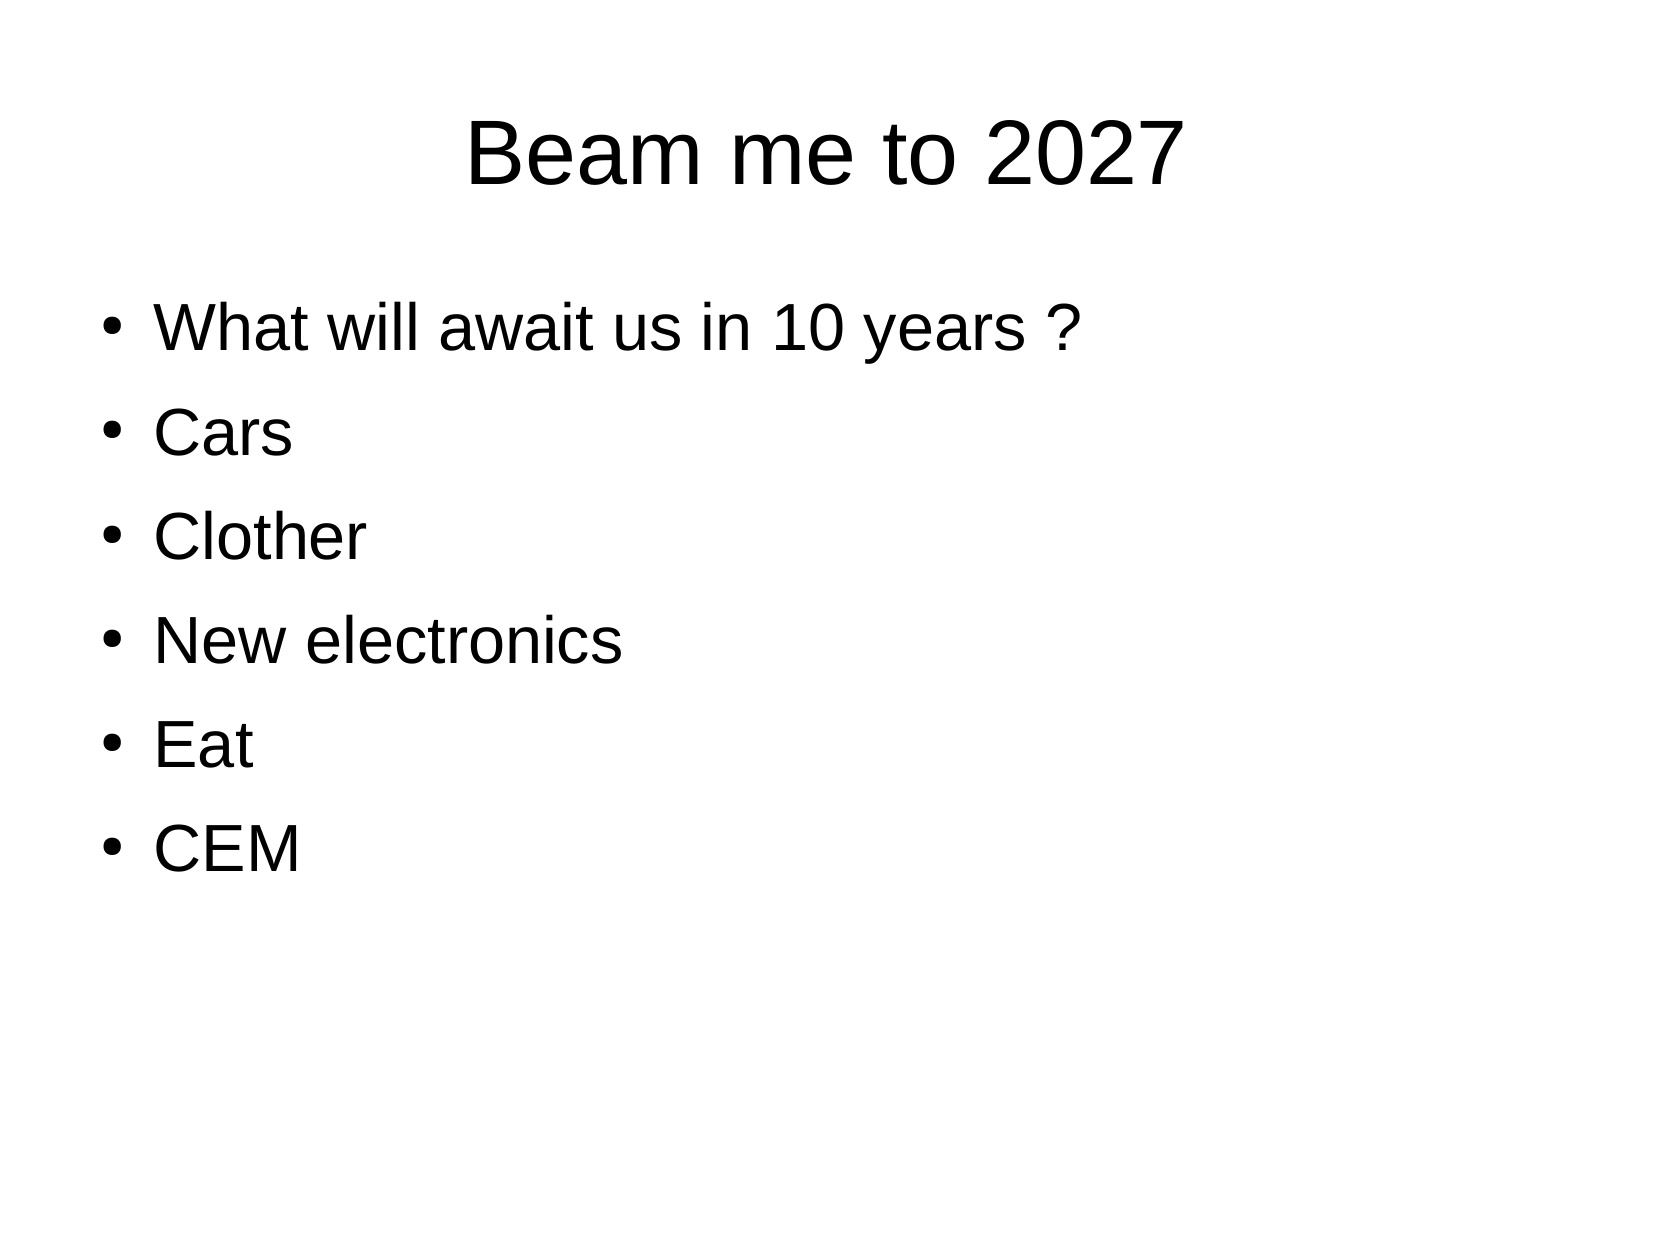

# Beam me to 2027
What will await us in 10 years ?
Cars
Clother
New electronics
Eat
CEM